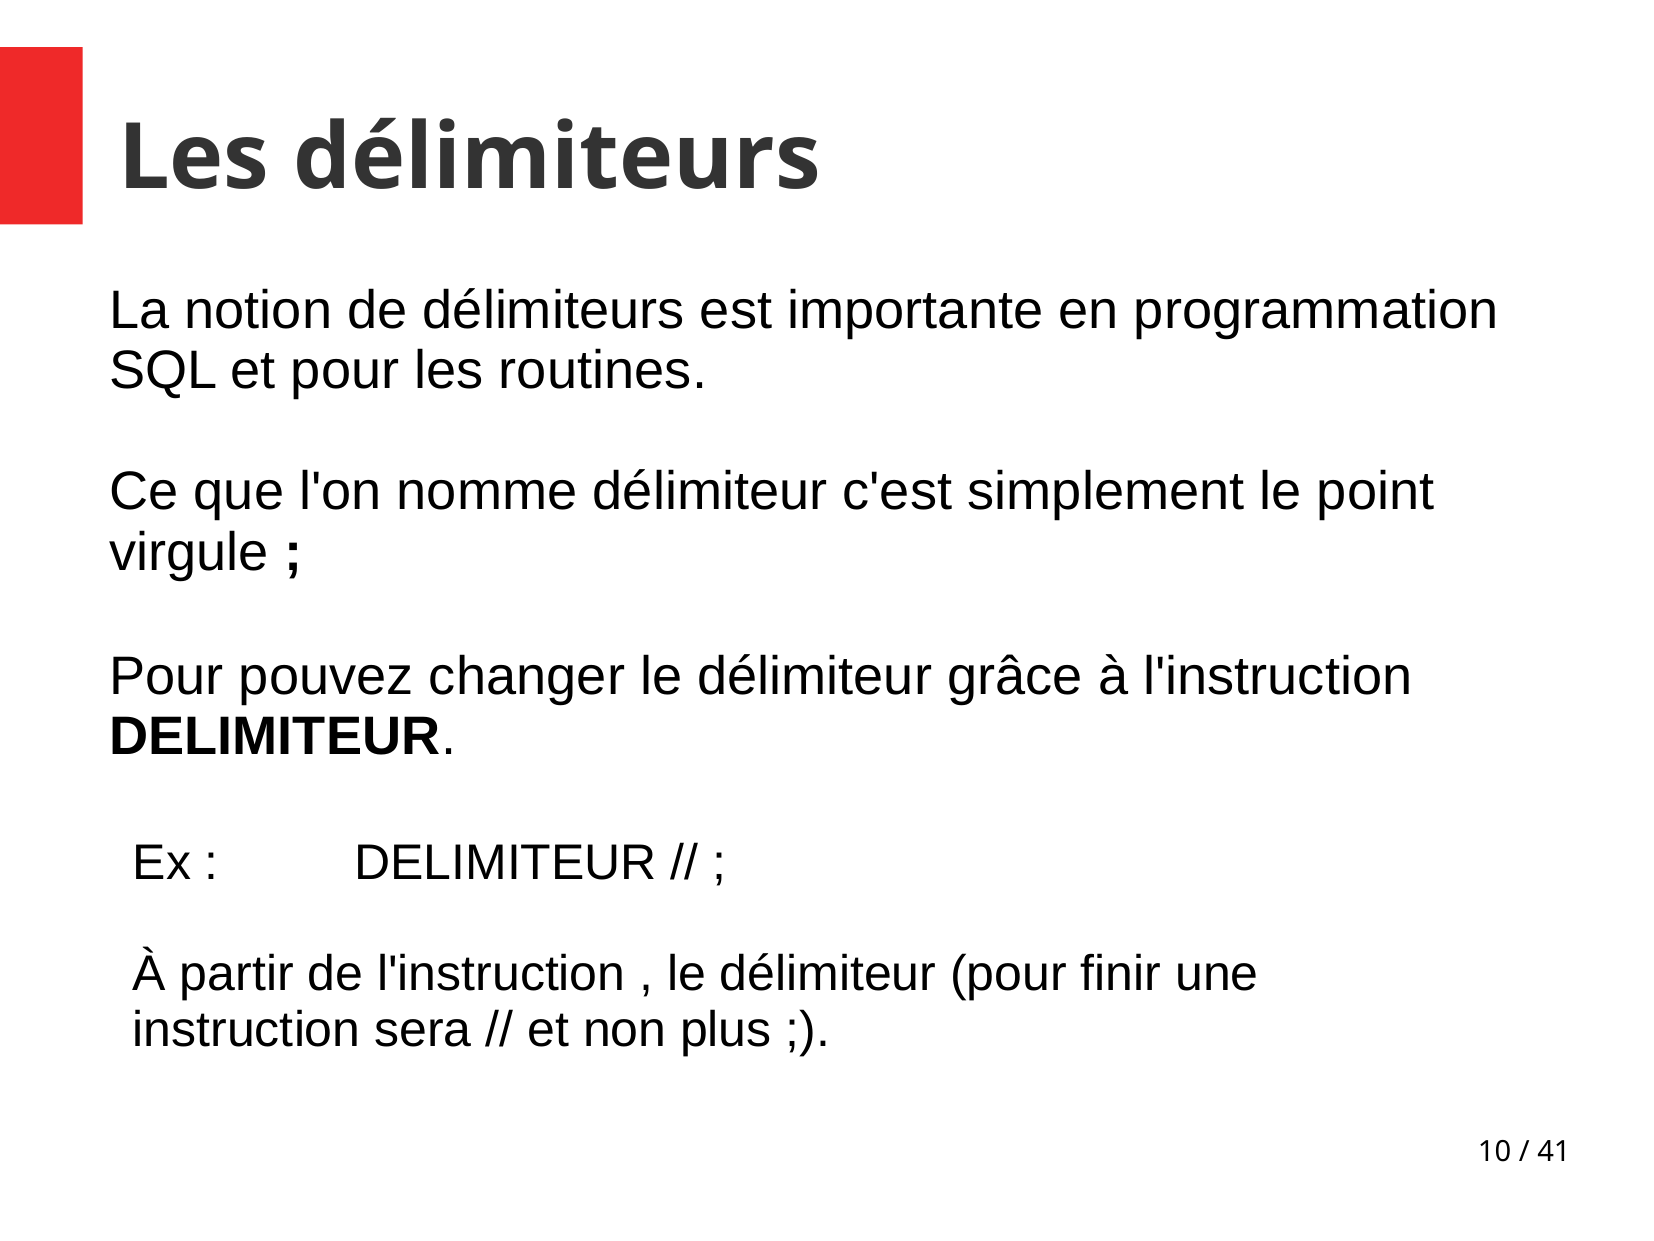

# Les délimiteurs
La notion de délimiteurs est importante en programmation SQL et pour les routines.
Ce que l'on nomme délimiteur c'est simplement le point virgule ;
Pour pouvez changer le délimiteur grâce à l'instruction DELIMITEUR.
Ex : 		DELIMITEUR // ;
À partir de l'instruction , le délimiteur (pour finir une instruction sera // et non plus ;).
10